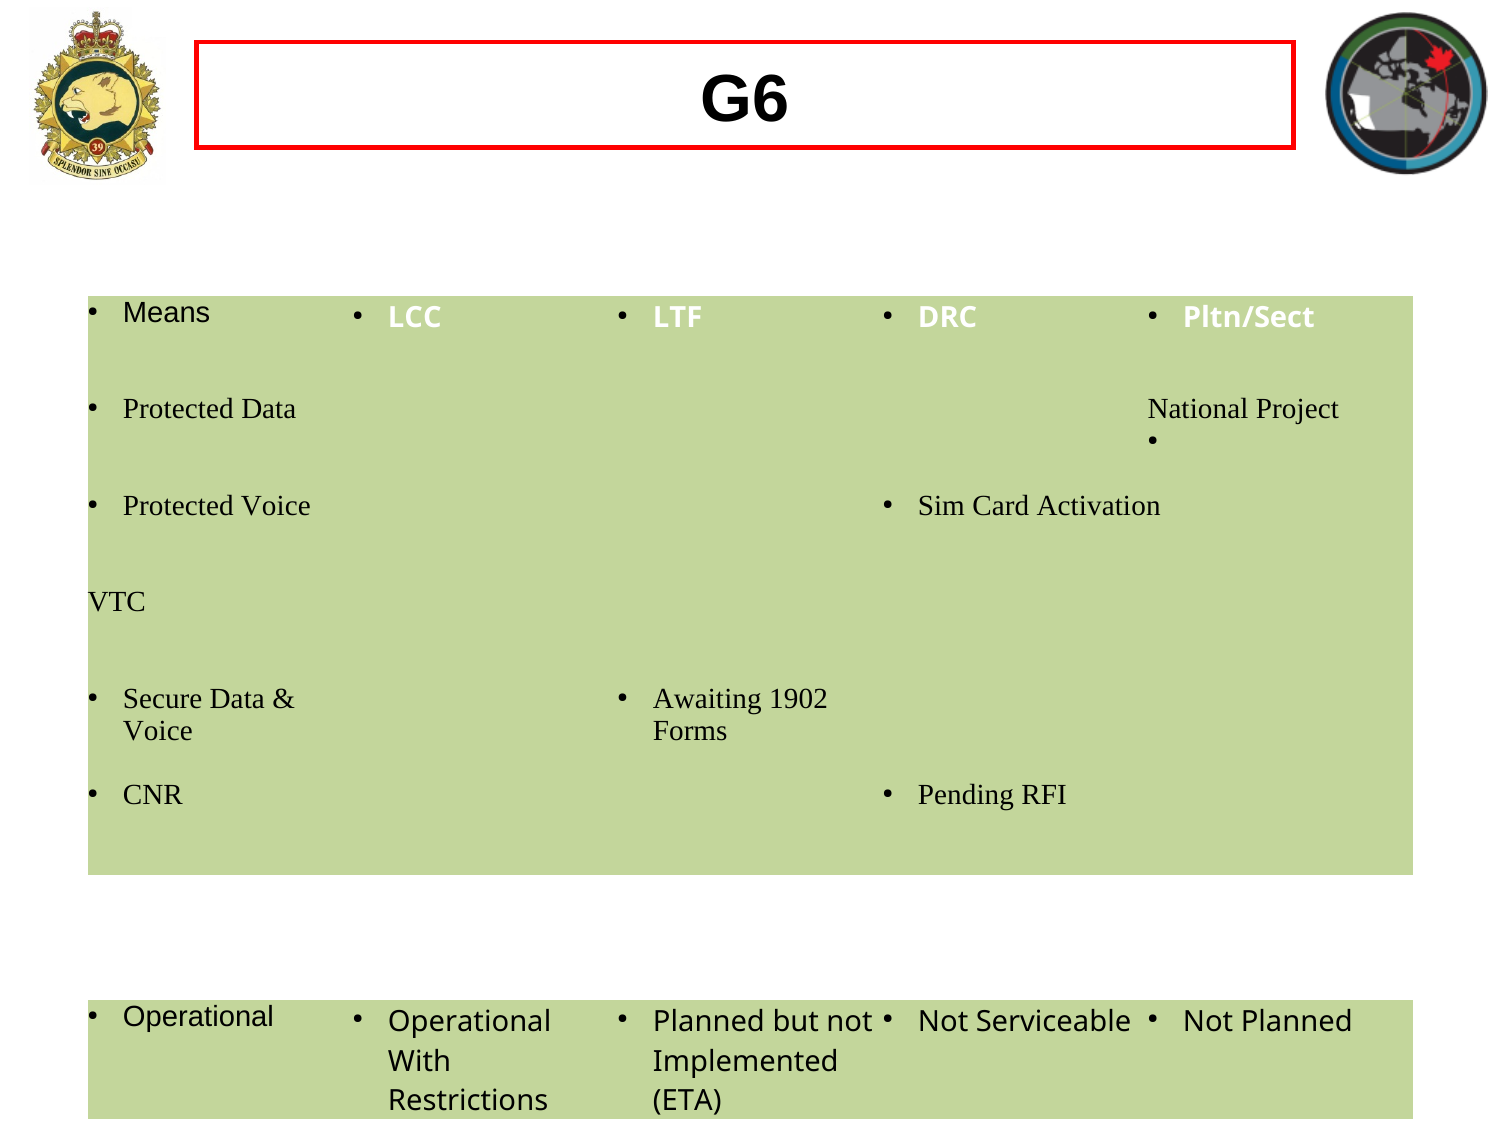

# G6
| Means | LCC | LTF | DRC | Pltn/Sect |
| --- | --- | --- | --- | --- |
| Protected Data | | | | National Project |
| Protected Voice | | | Sim Card Activation | |
| VTC | | | | |
| Secure Data & Voice | | Awaiting 1902 Forms | | |
| CNR | | | Pending RFI | |
| Operational | Operational With Restrictions | Planned but not Implemented (ETA) | Not Serviceable | Not Planned |
| --- | --- | --- | --- | --- |